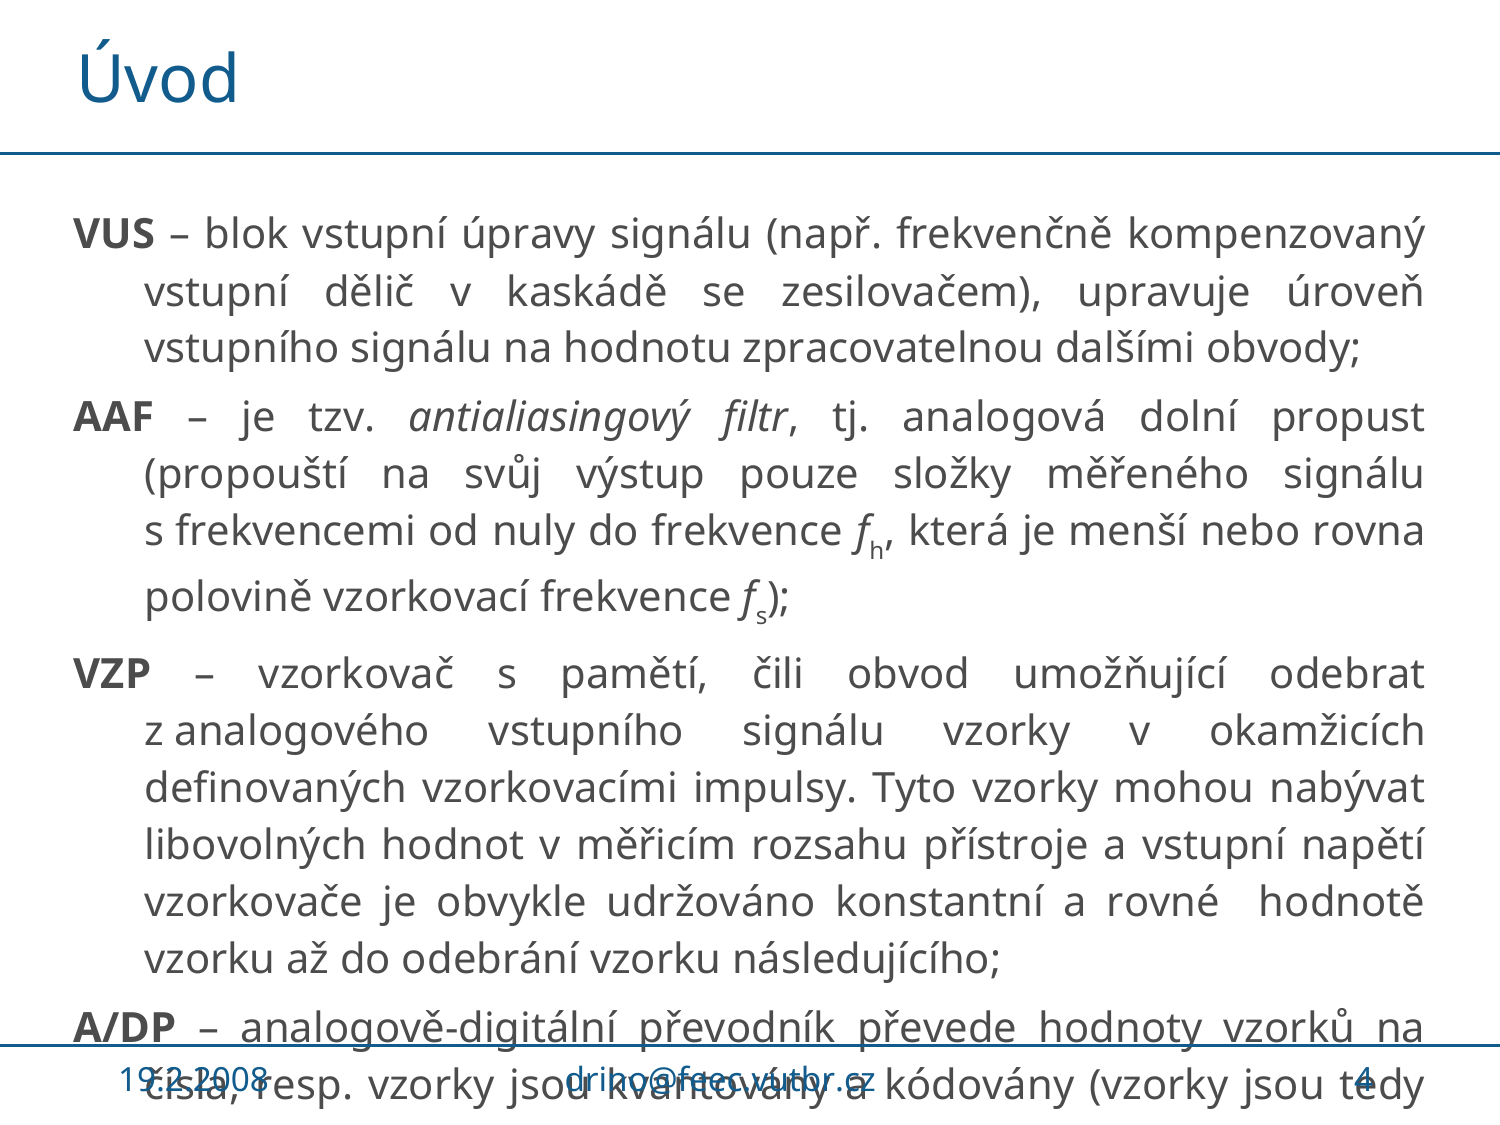

# Úvod
VUS – blok vstupní úpravy signálu (např. frekvenčně kompenzovaný vstupní dělič v kaskádě se zesilovačem), upravuje úroveň vstupního signálu na hodnotu zpracovatelnou dalšími obvody;
AAF – je tzv. antialiasingový filtr, tj. analogová dolní propust (propouští na svůj výstup pouze složky měřeného signálu s frekvencemi od nuly do frekvence fh, která je menší nebo rovna polovině vzorkovací frekvence fs);
VZP – vzorkovač s pamětí, čili obvod umožňující odebrat z analogového vstupního signálu vzorky v okamžicích definovaných vzorkovacími impulsy. Tyto vzorky mohou nabývat libovolných hodnot v měřicím rozsahu přístroje a vstupní napětí vzorkovače je obvykle udržováno konstantní a rovné hodnotě vzorku až do odebrání vzorku následujícího;
A/DP – analogově-digitální převodník převede hodnoty vzorků na čísla, resp. vzorky jsou kvantovány a kódovány (vzorky jsou tedy
19.2.2008
drino@feec.vutbr.cz